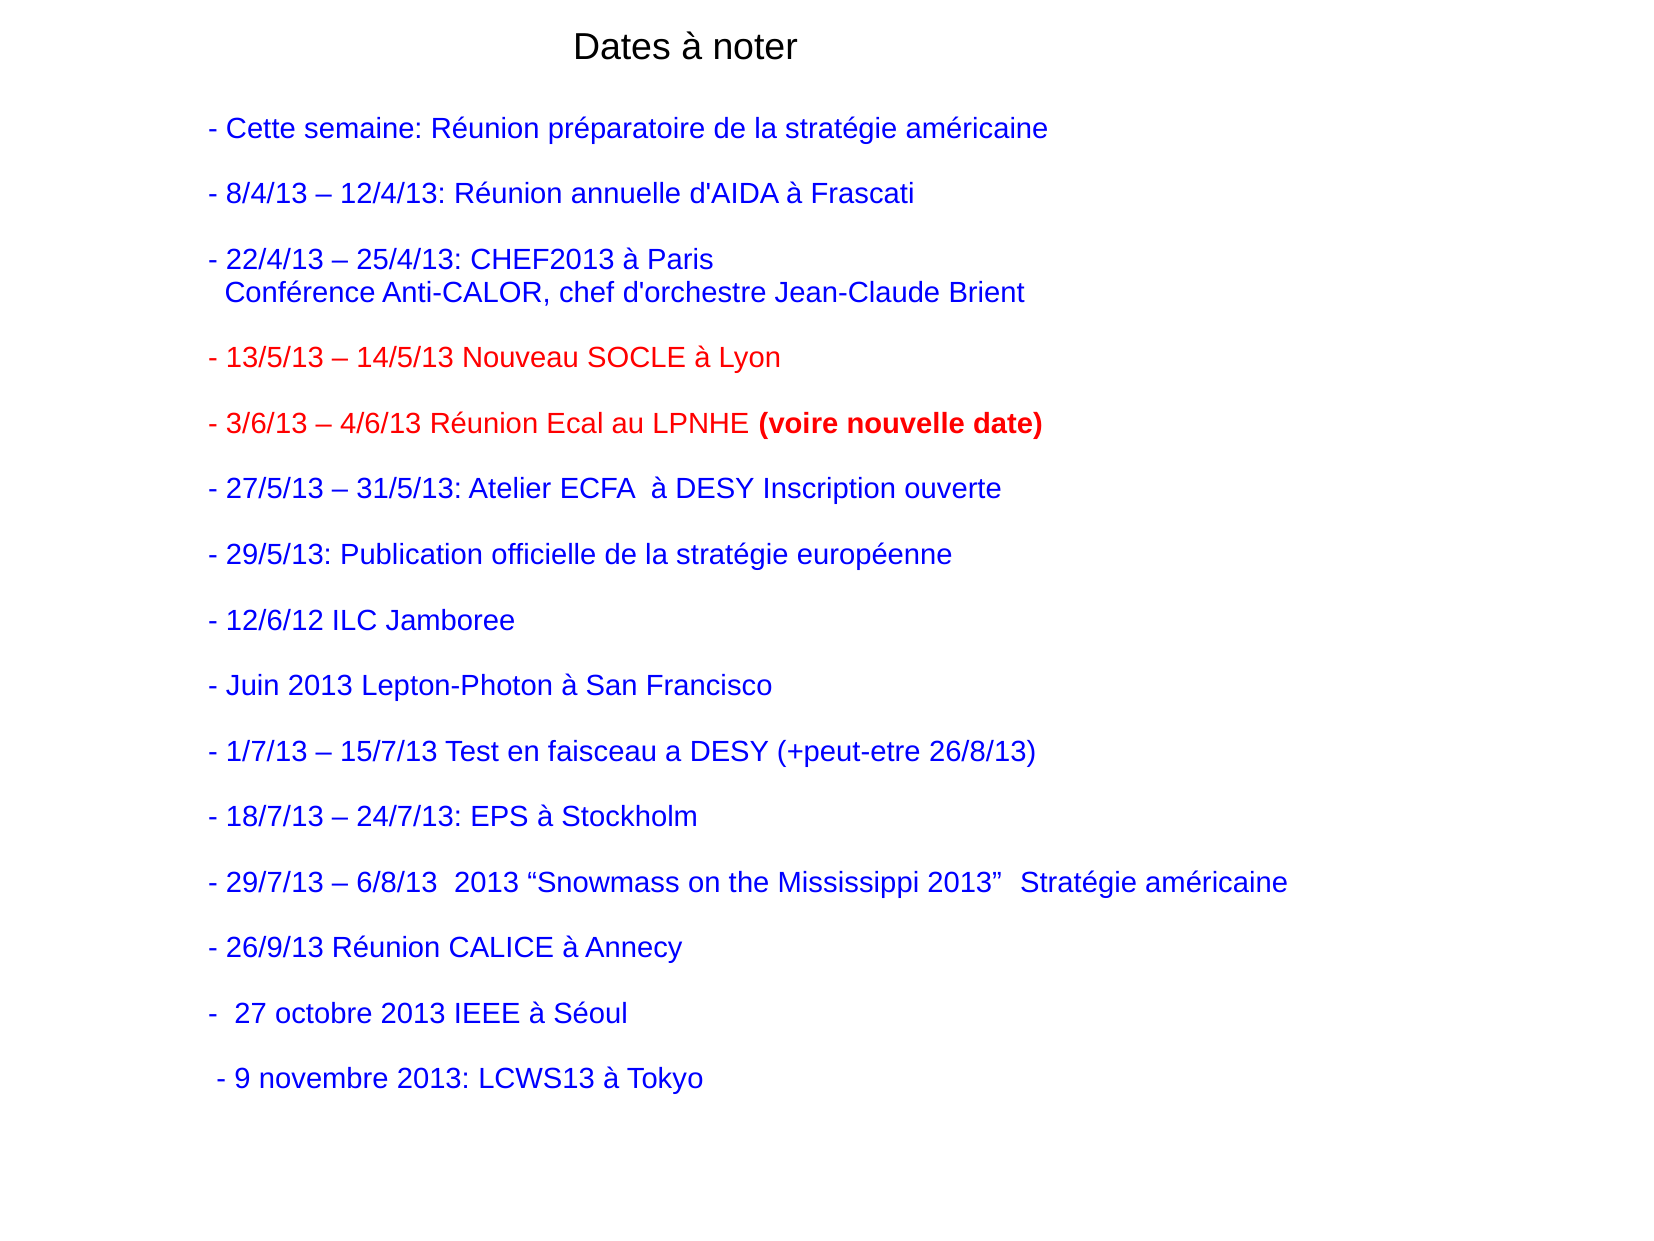

Dates à noter
- Cette semaine: Réunion préparatoire de la stratégie américaine
- 8/4/13 – 12/4/13: Réunion annuelle d'AIDA à Frascati
- 22/4/13 – 25/4/13: CHEF2013 à Paris
 Conférence Anti-CALOR, chef d'orchestre Jean-Claude Brient
- 13/5/13 – 14/5/13 Nouveau SOCLE à Lyon
- 3/6/13 – 4/6/13 Réunion Ecal au LPNHE (voire nouvelle date)
- 27/5/13 – 31/5/13: Atelier ECFA à DESY Inscription ouverte
- 29/5/13: Publication officielle de la stratégie européenne
- 12/6/12 ILC Jamboree
- Juin 2013 Lepton-Photon à San Francisco
- 1/7/13 – 15/7/13 Test en faisceau a DESY (+peut-etre 26/8/13)
- 18/7/13 – 24/7/13: EPS à Stockholm
- 29/7/13 – 6/8/13 2013 “Snowmass on the Mississippi 2013” Stratégie américaine
- 26/9/13 Réunion CALICE à Annecy
- 27 octobre 2013 IEEE à Séoul
 - 9 novembre 2013: LCWS13 à Tokyo